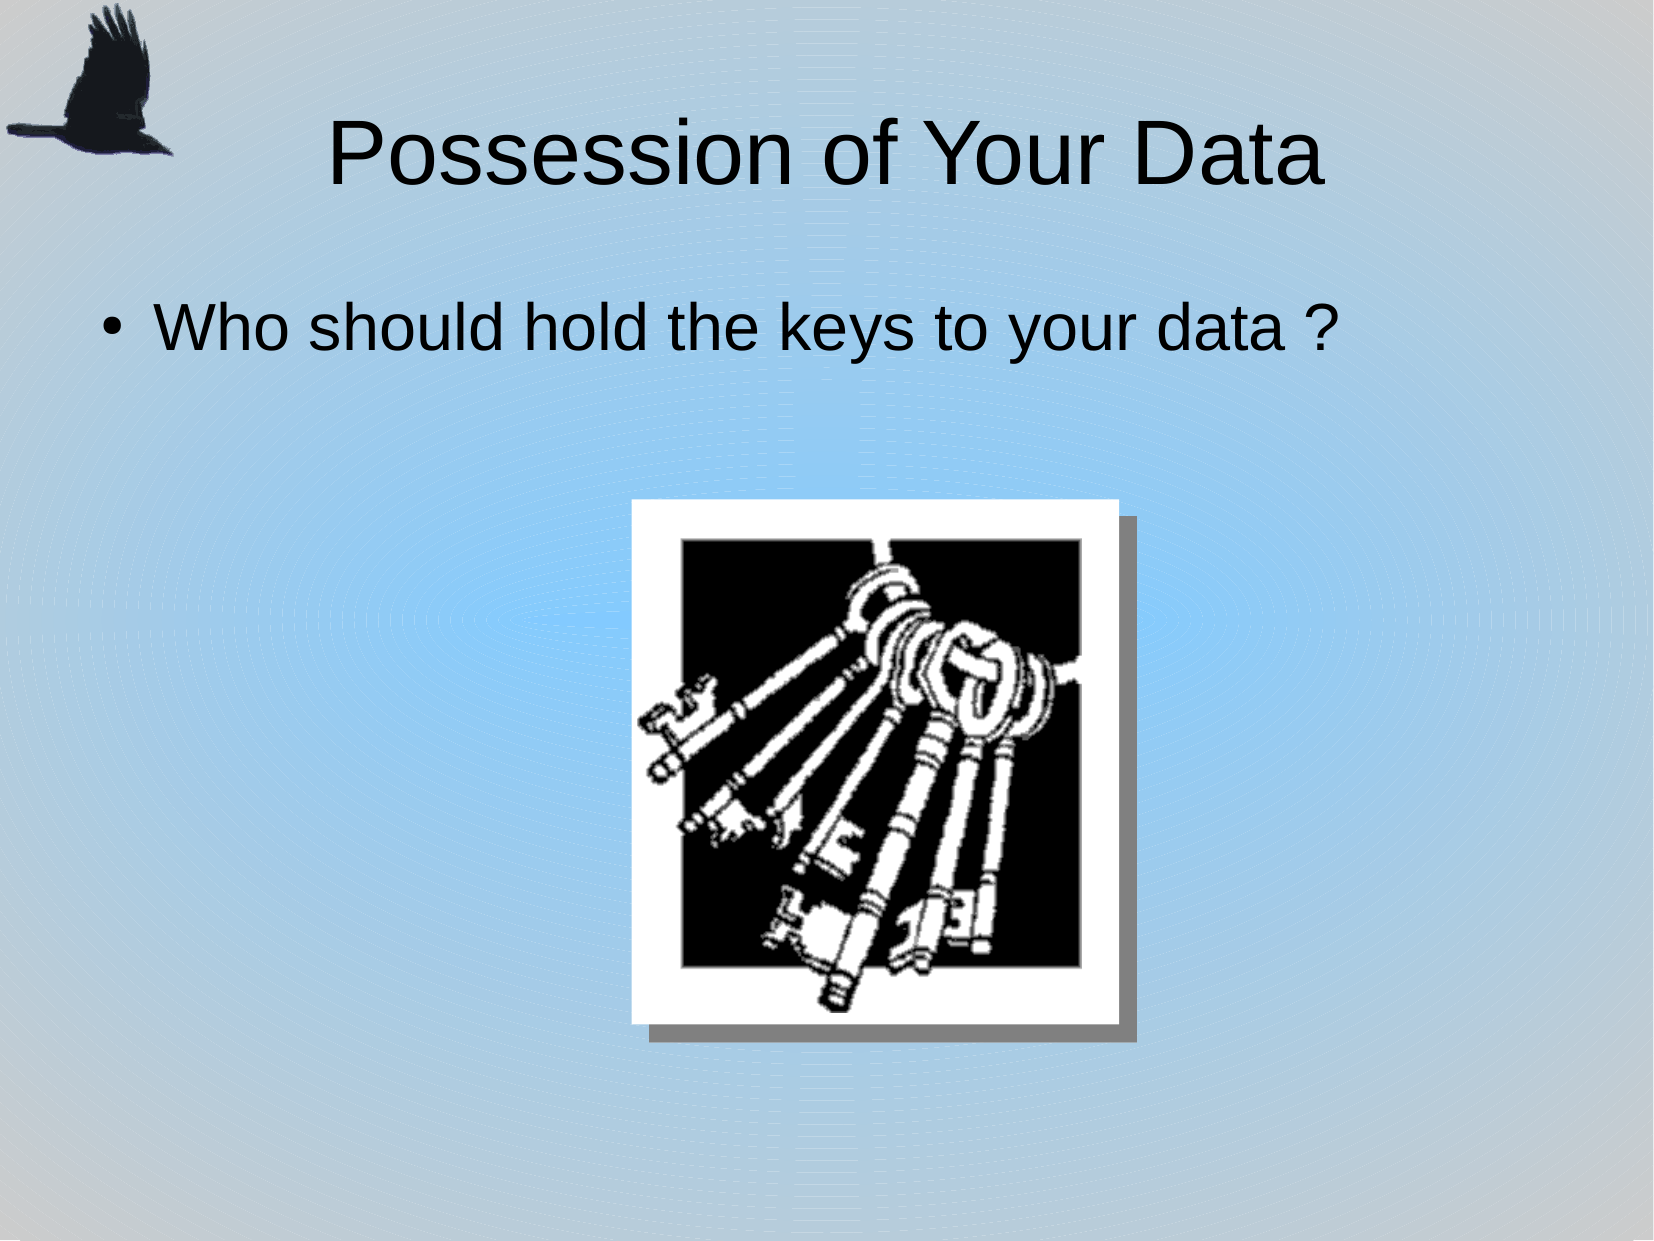

# Possession of Your Data
Who should hold the keys to your data ?